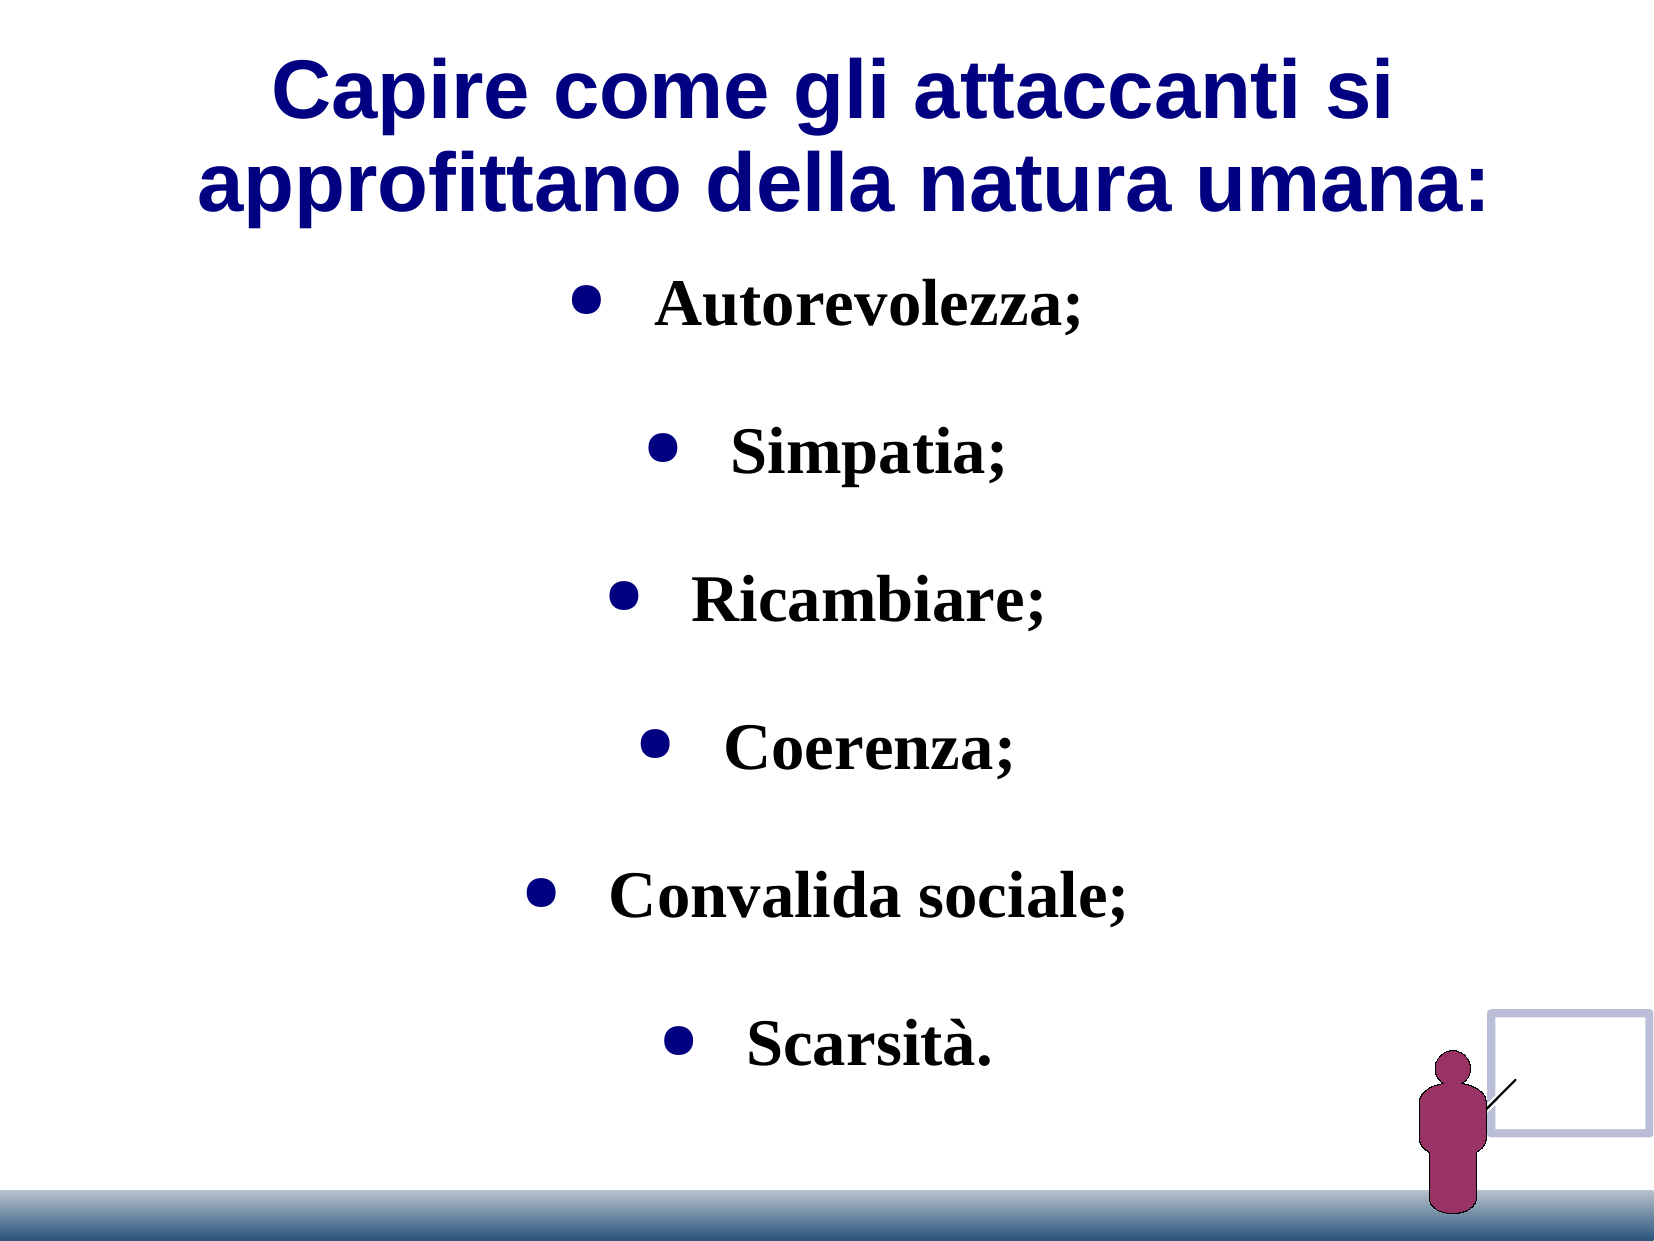

# Capire come gli attaccanti si approfittano della natura umana:
 Autorevolezza;
 Simpatia;
 Ricambiare;
 Coerenza;
 Convalida sociale;
 Scarsità.